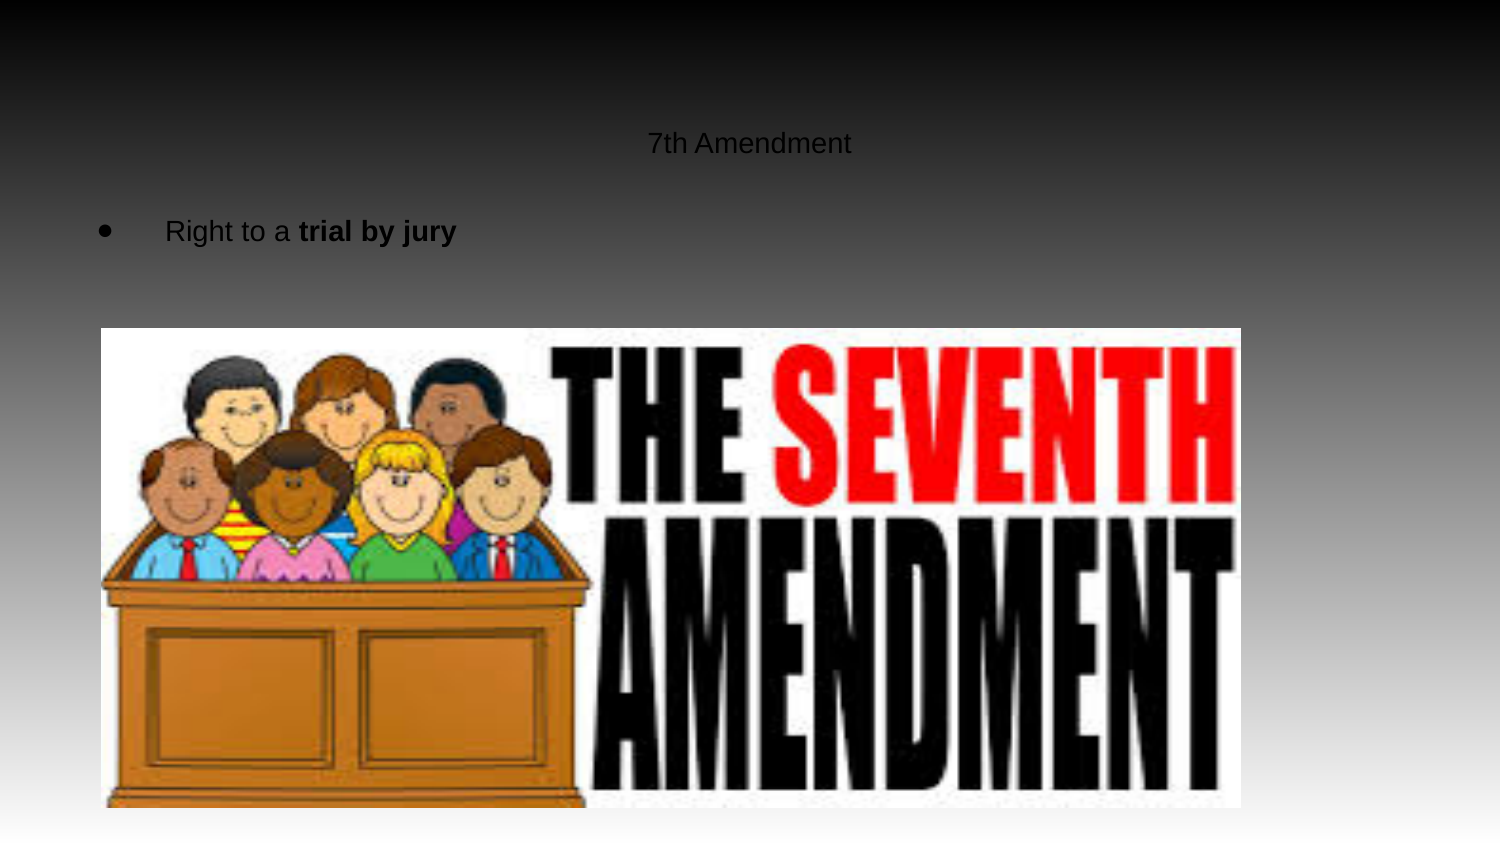

# 7th Amendment
Right to a trial by jury